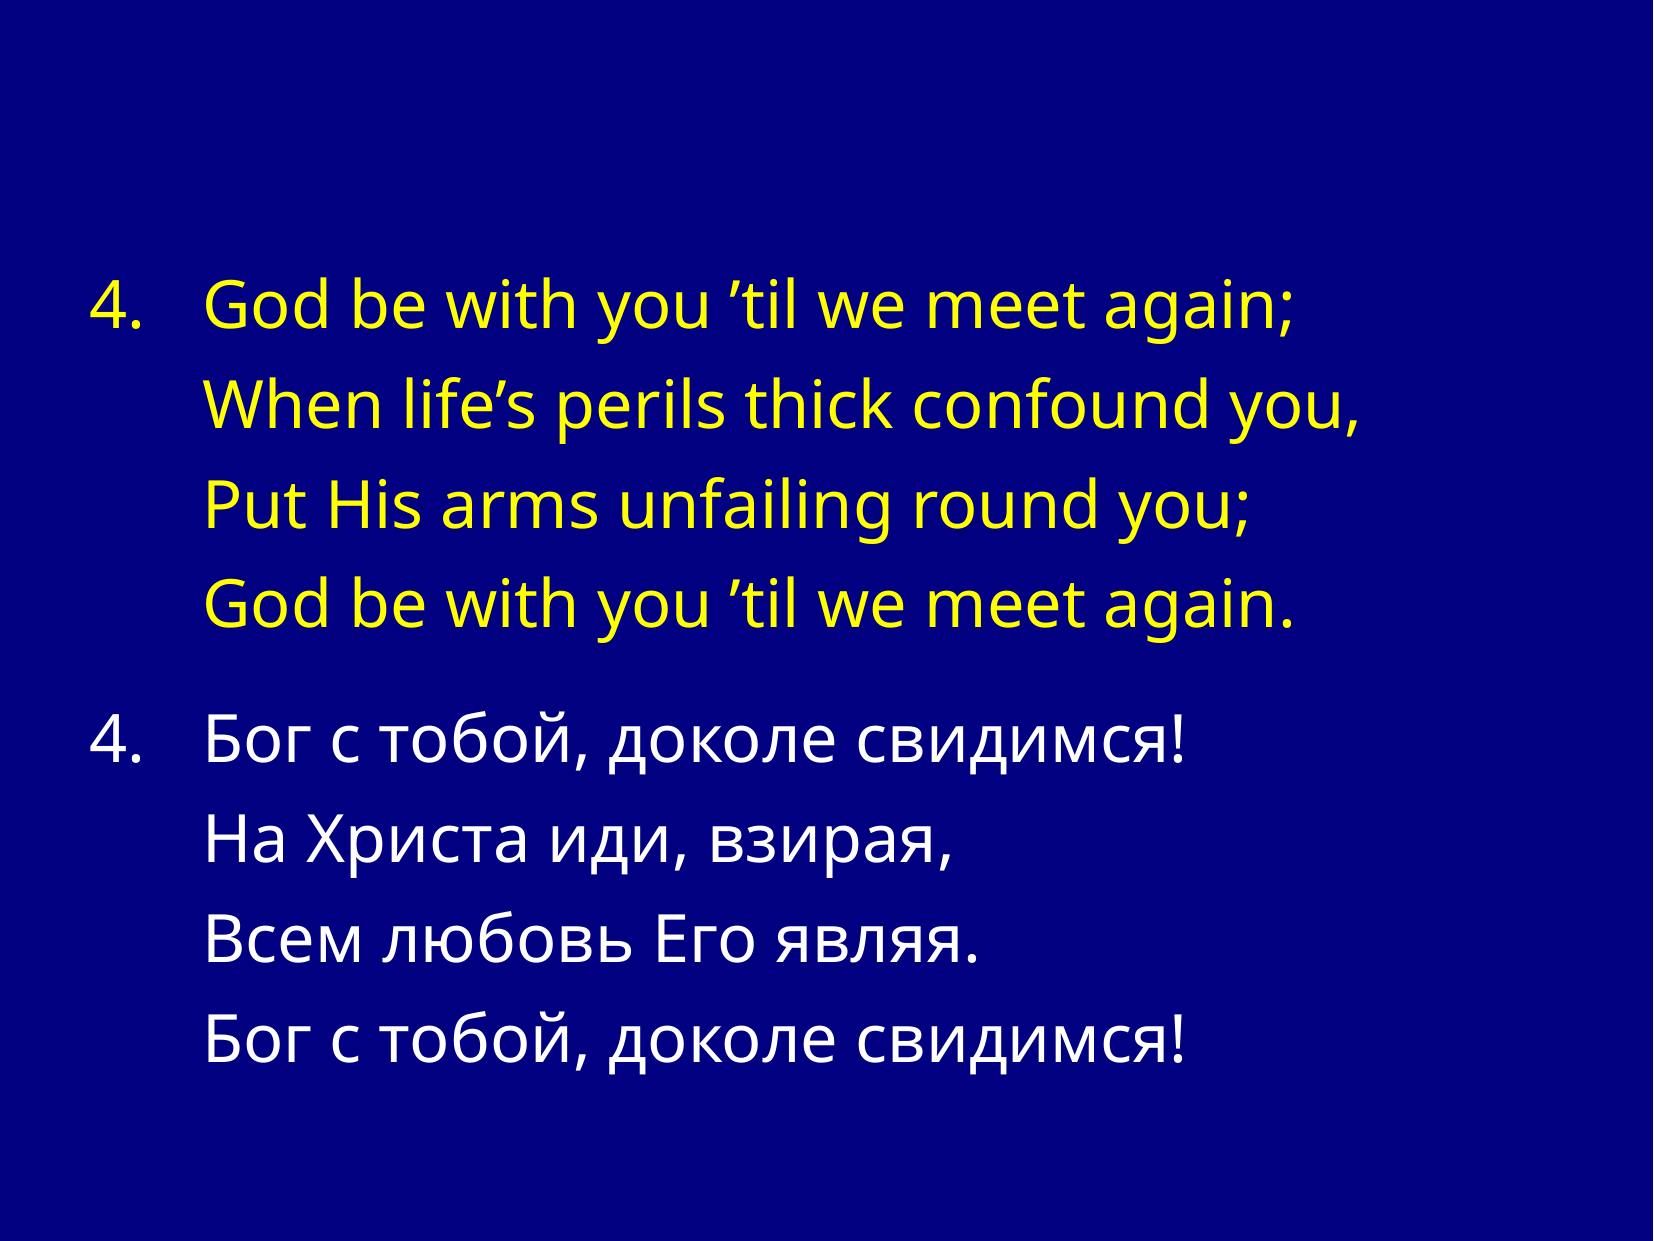

4.	God be with you ’til we meet again;
	When life’s perils thick confound you,
	Put His arms unfailing round you;
	God be with you ’til we meet again.
4.	Бог с тобой, доколе свидимся!
	На Христа иди, взирая,
	Всем любовь Его являя.
	Бог с тобой, доколе свидимся!